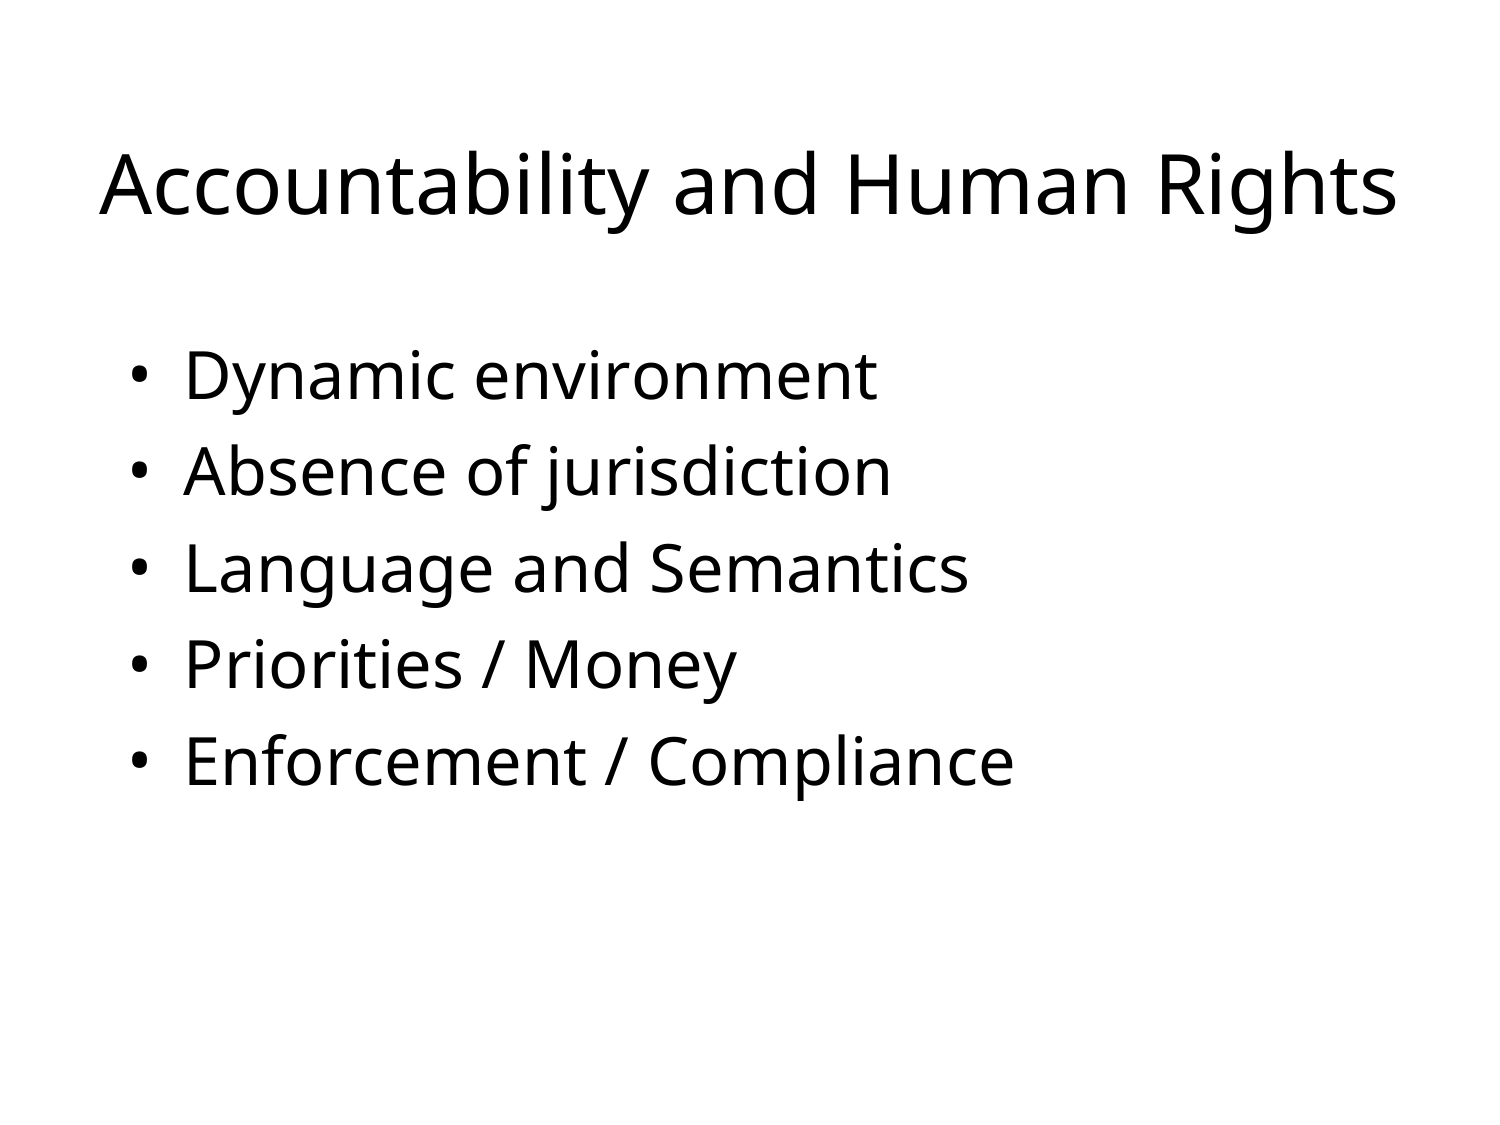

# Accountability and Human Rights
Dynamic environment
Absence of jurisdiction
Language and Semantics
Priorities / Money
Enforcement / Compliance